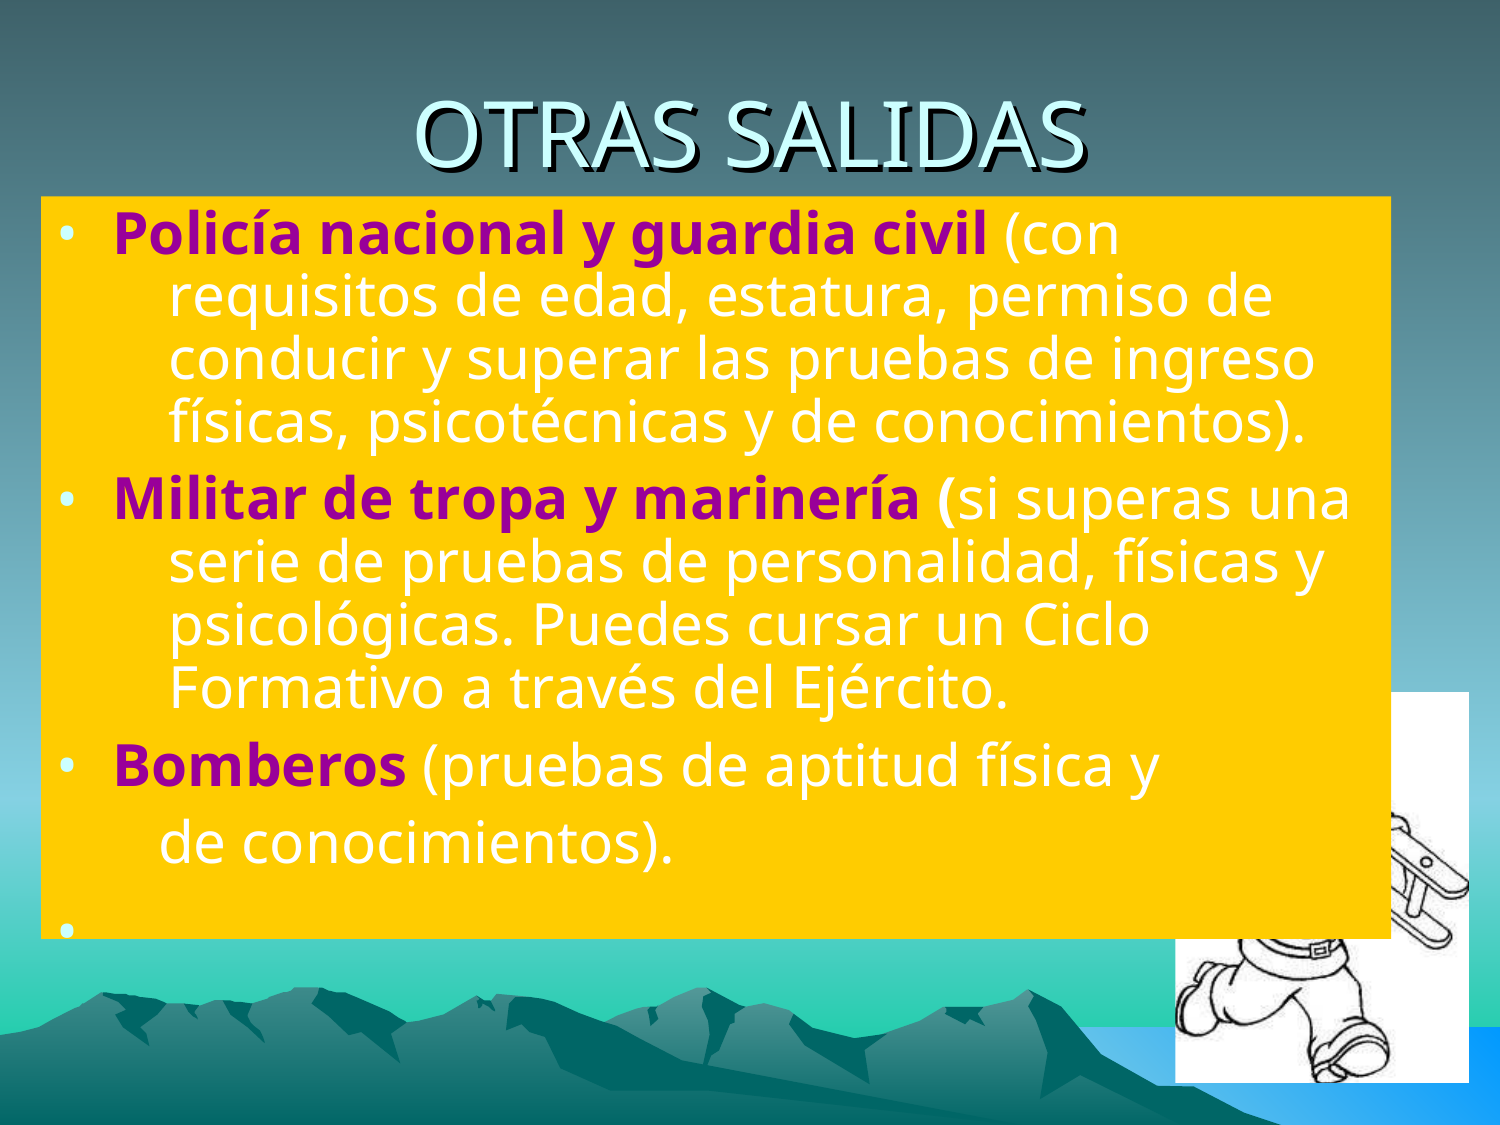

# OTRAS SALIDAS
Policía nacional y guardia civil (con requisitos de edad, estatura, permiso de conducir y superar las pruebas de ingreso físicas, psicotécnicas y de conocimientos).
Militar de tropa y marinería (si superas una serie de pruebas de personalidad, físicas y psicológicas. Puedes cursar un Ciclo Formativo a través del Ejército.
Bomberos (pruebas de aptitud física y
 de conocimientos).